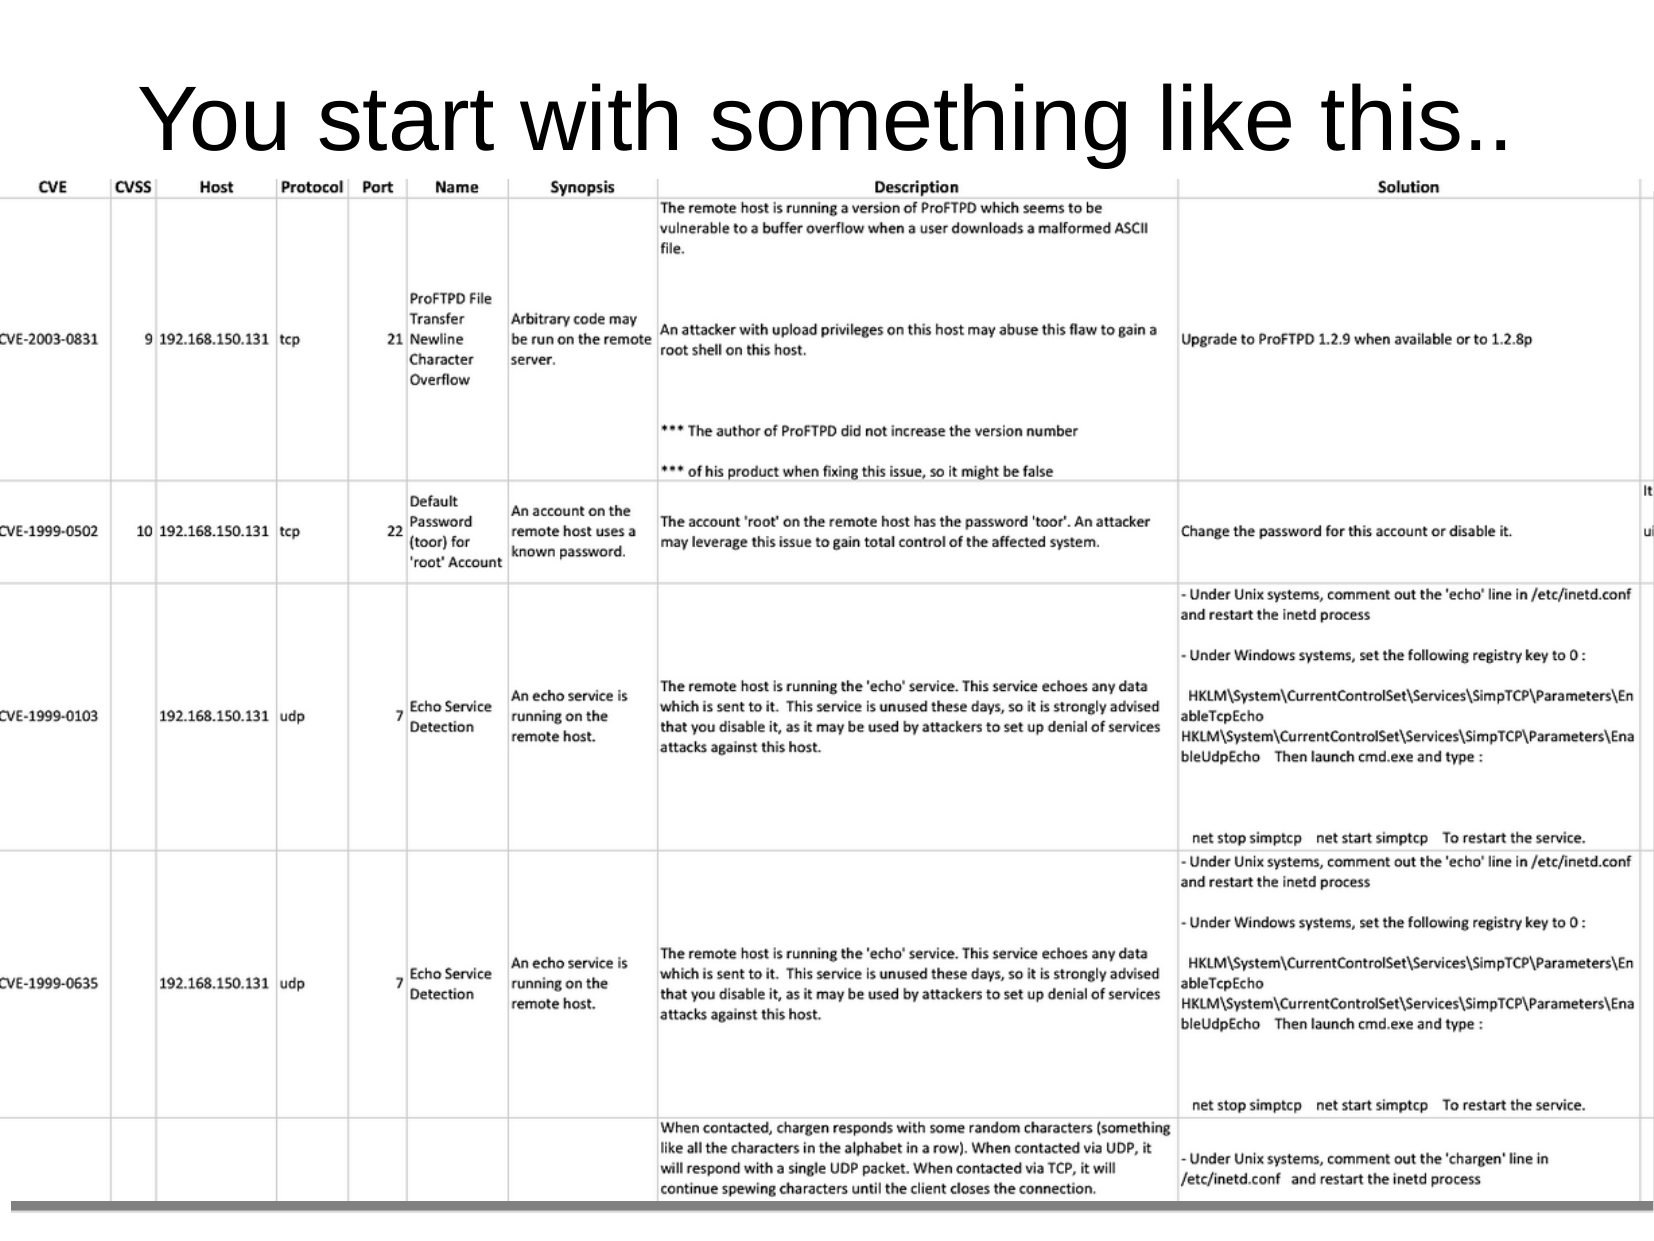

# You start with something like this..